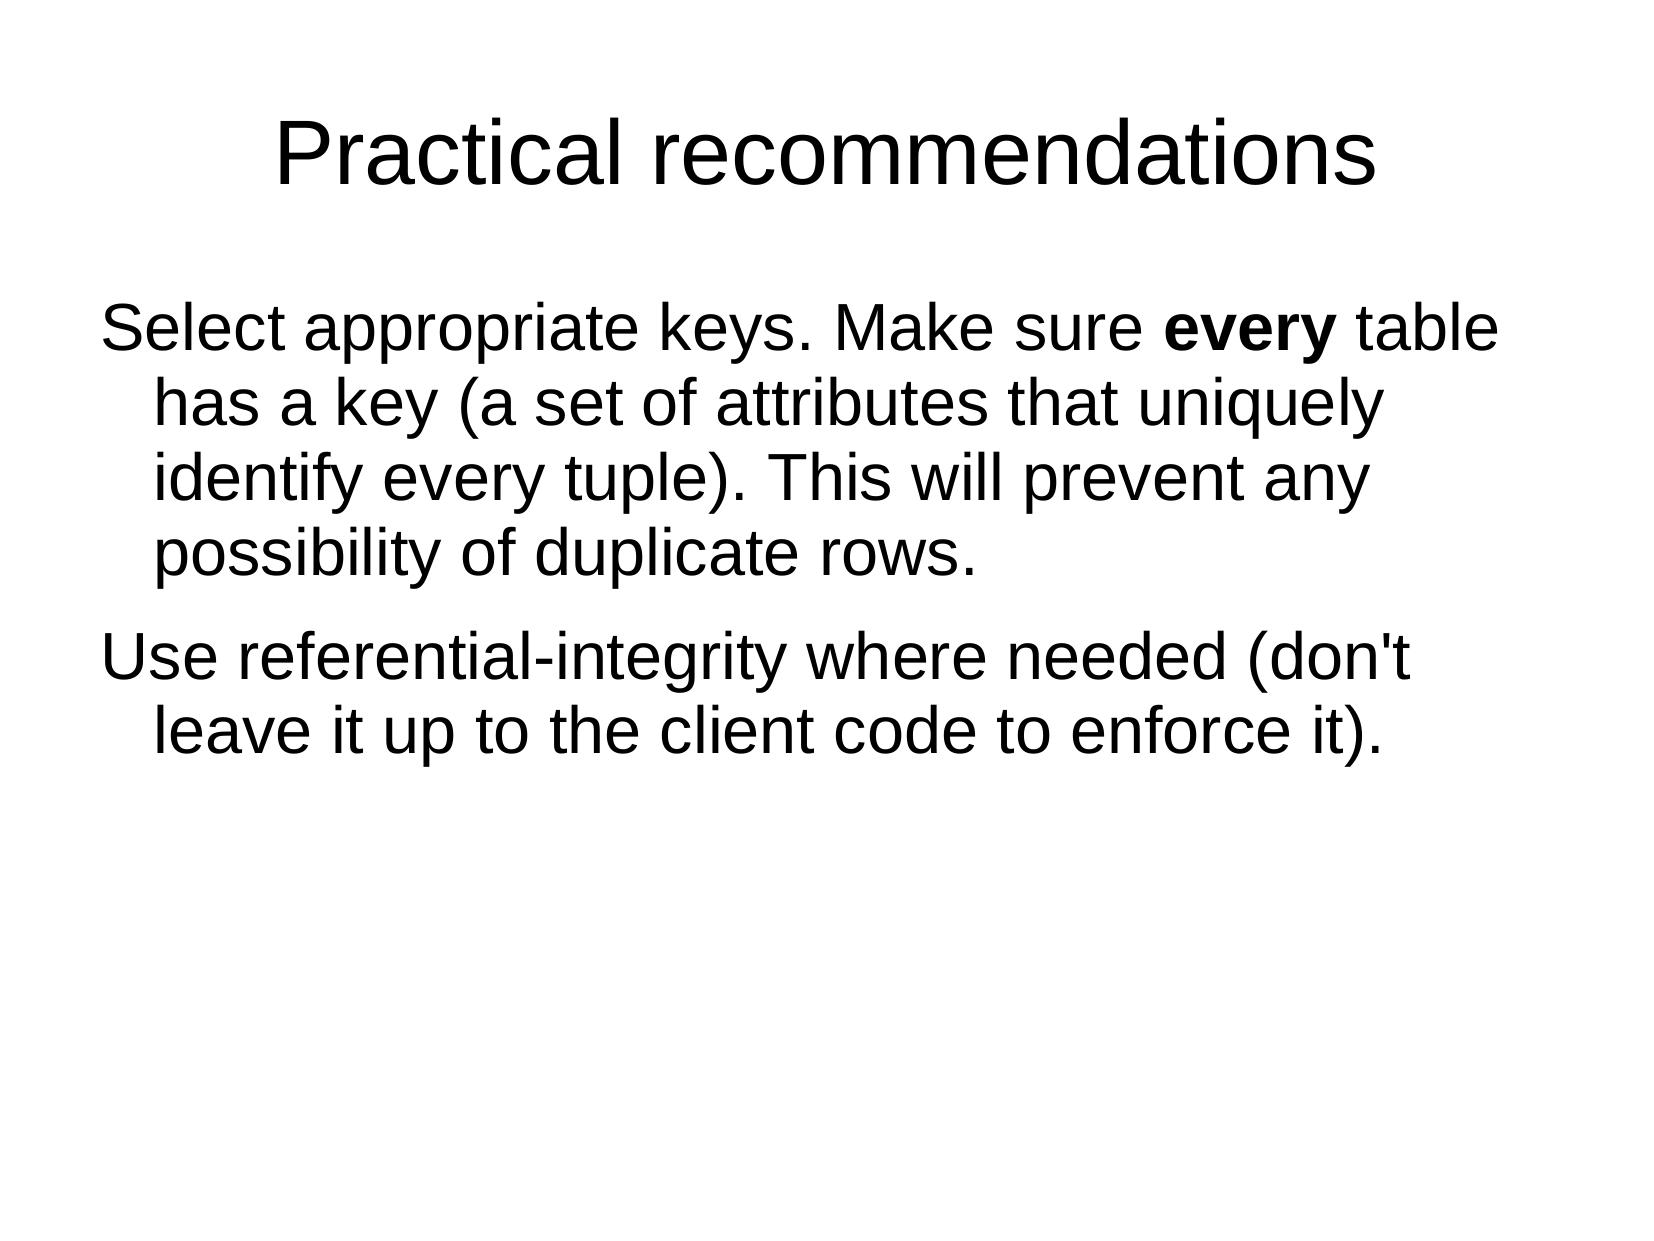

# Practical recommendations
Select appropriate keys. Make sure every table has a key (a set of attributes that uniquely identify every tuple). This will prevent any possibility of duplicate rows.
Use referential-integrity where needed (don't leave it up to the client code to enforce it).